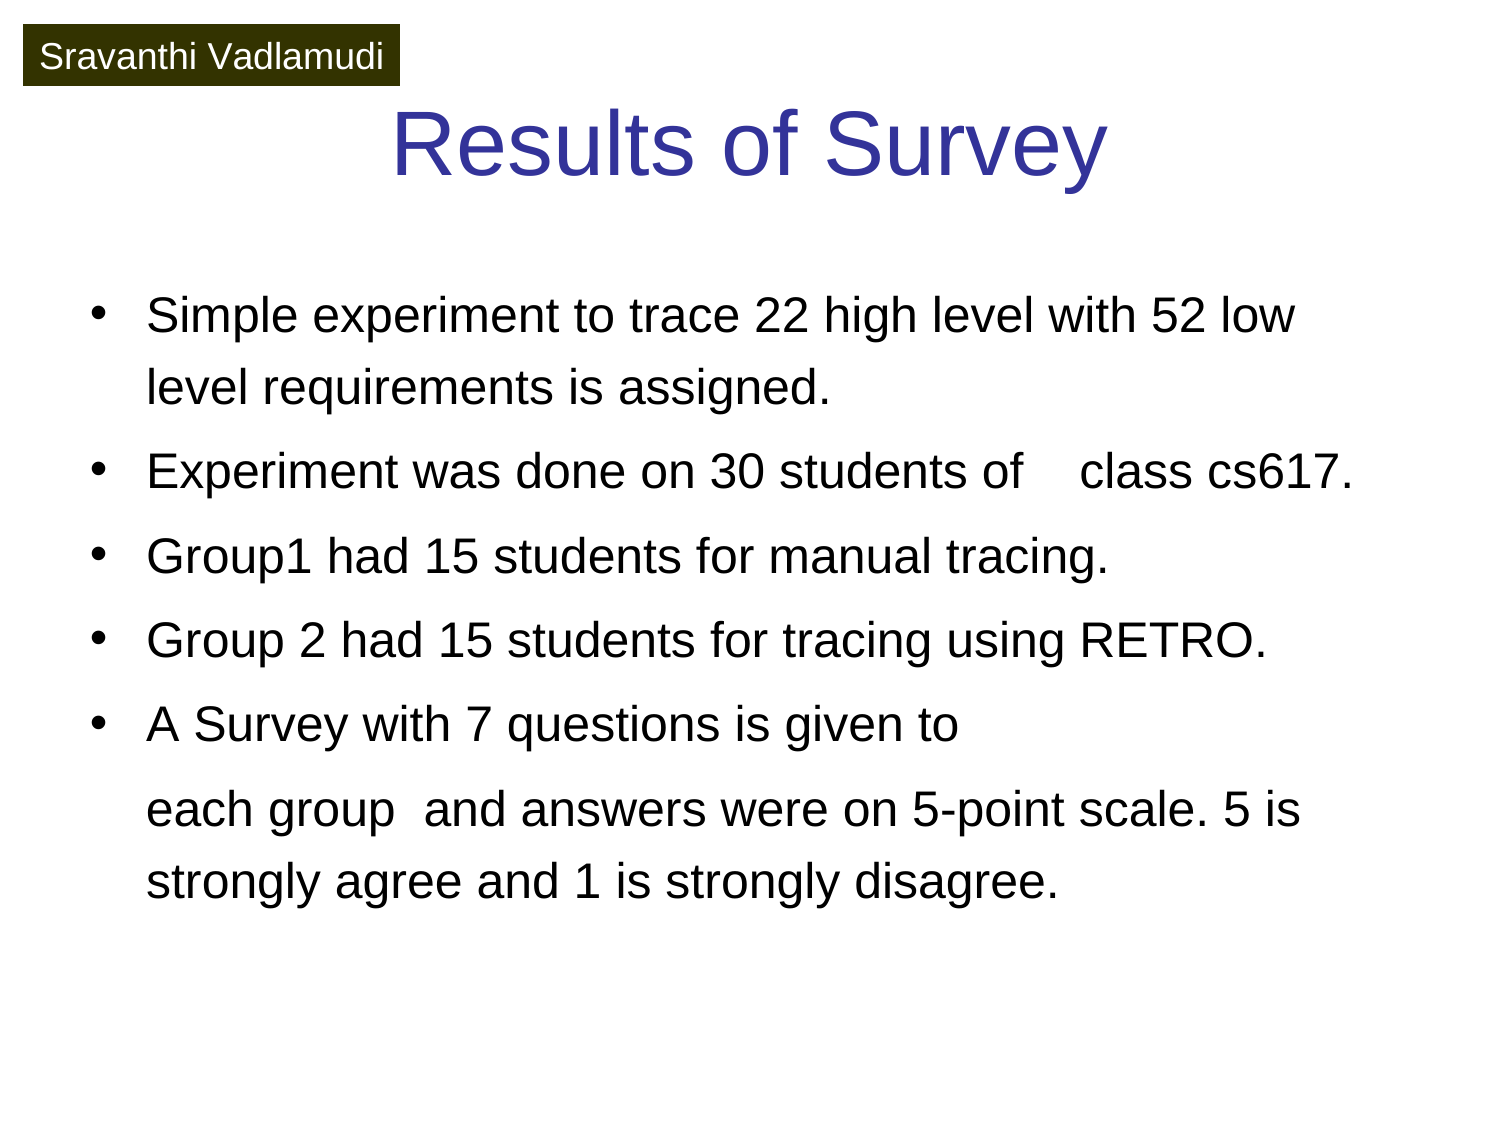

Sravanthi Vadlamudi
# Results of Survey
Simple experiment to trace 22 high level with 52 low level requirements is assigned.
Experiment was done on 30 students of class cs617.
Group1 had 15 students for manual tracing.
Group 2 had 15 students for tracing using RETRO.
A Survey with 7 questions is given to
 each group and answers were on 5-point scale. 5 is strongly agree and 1 is strongly disagree.